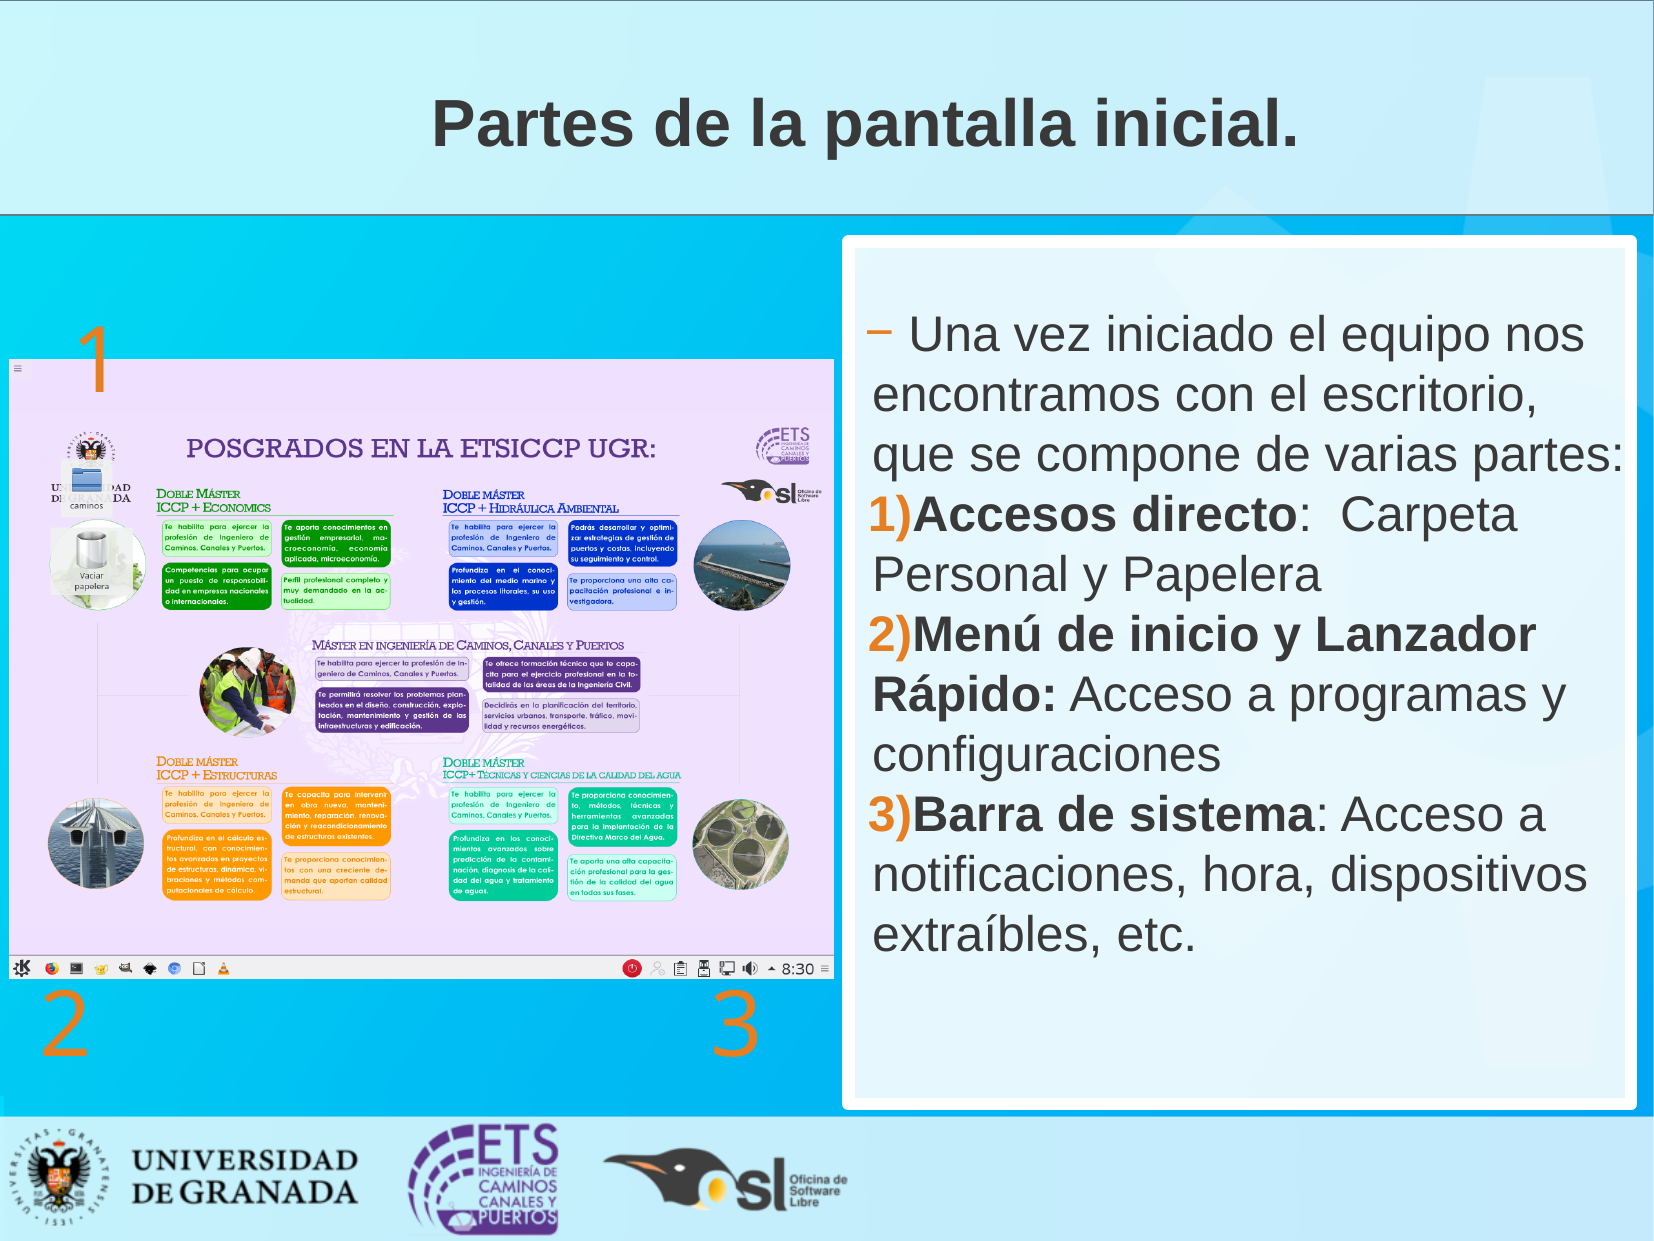

Partes de la pantalla inicial.
 Una vez iniciado el equipo nos encontramos con el escritorio, que se compone de varias partes:
Accesos directo: Carpeta Personal y Papelera
Menú de inicio y Lanzador Rápido: Acceso a programas y configuraciones
Barra de sistema: Acceso a notificaciones, hora, dispositivos extraíbles, etc.
1
2
3